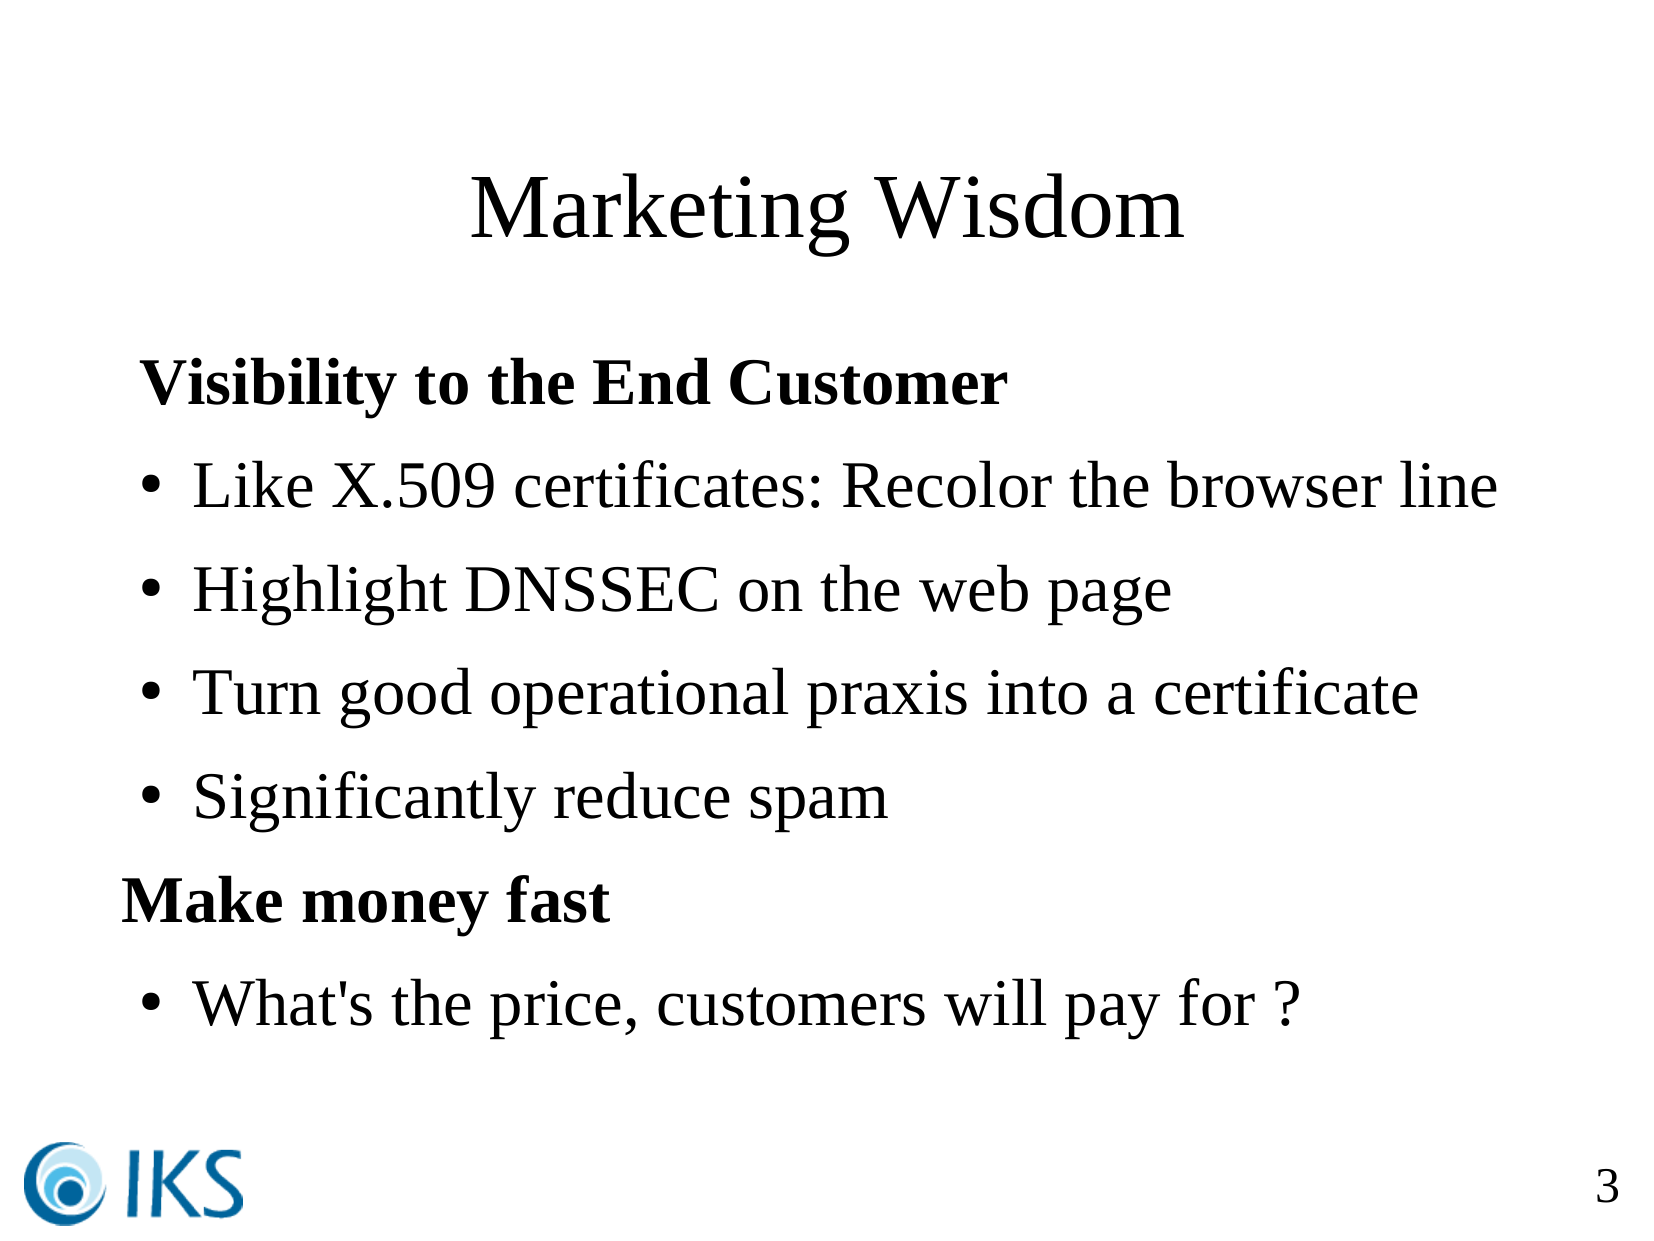

# Marketing Wisdom
Visibility to the End Customer
Like X.509 certificates: Recolor the browser line
Highlight DNSSEC on the web page
Turn good operational praxis into a certificate
Significantly reduce spam
Make money fast
What's the price, customers will pay for ?